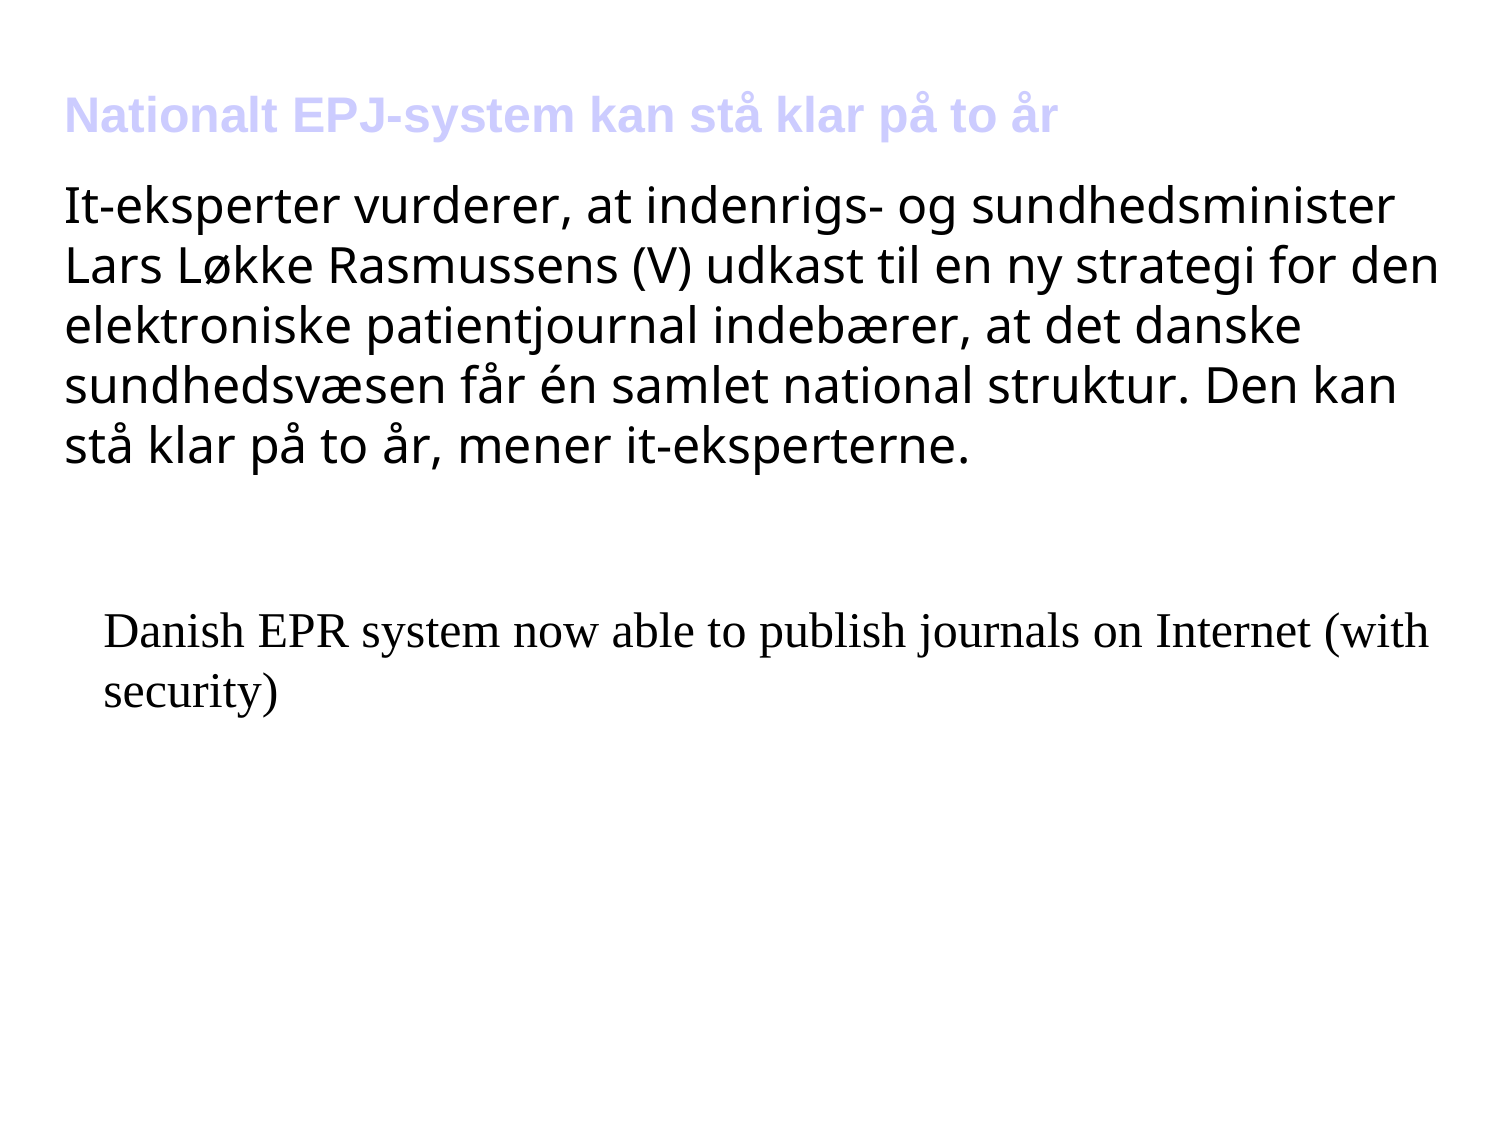

Nationalt EPJ-system kan stå klar på to år
It-eksperter vurderer, at indenrigs- og sundhedsminister Lars Løkke Rasmussens (V) udkast til en ny strategi for den elektroniske patientjournal indebærer, at det danske sundhedsvæsen får én samlet national struktur. Den kan stå klar på to år, mener it-eksperterne.
Danish EPR system now able to publish journals on Internet (with security)